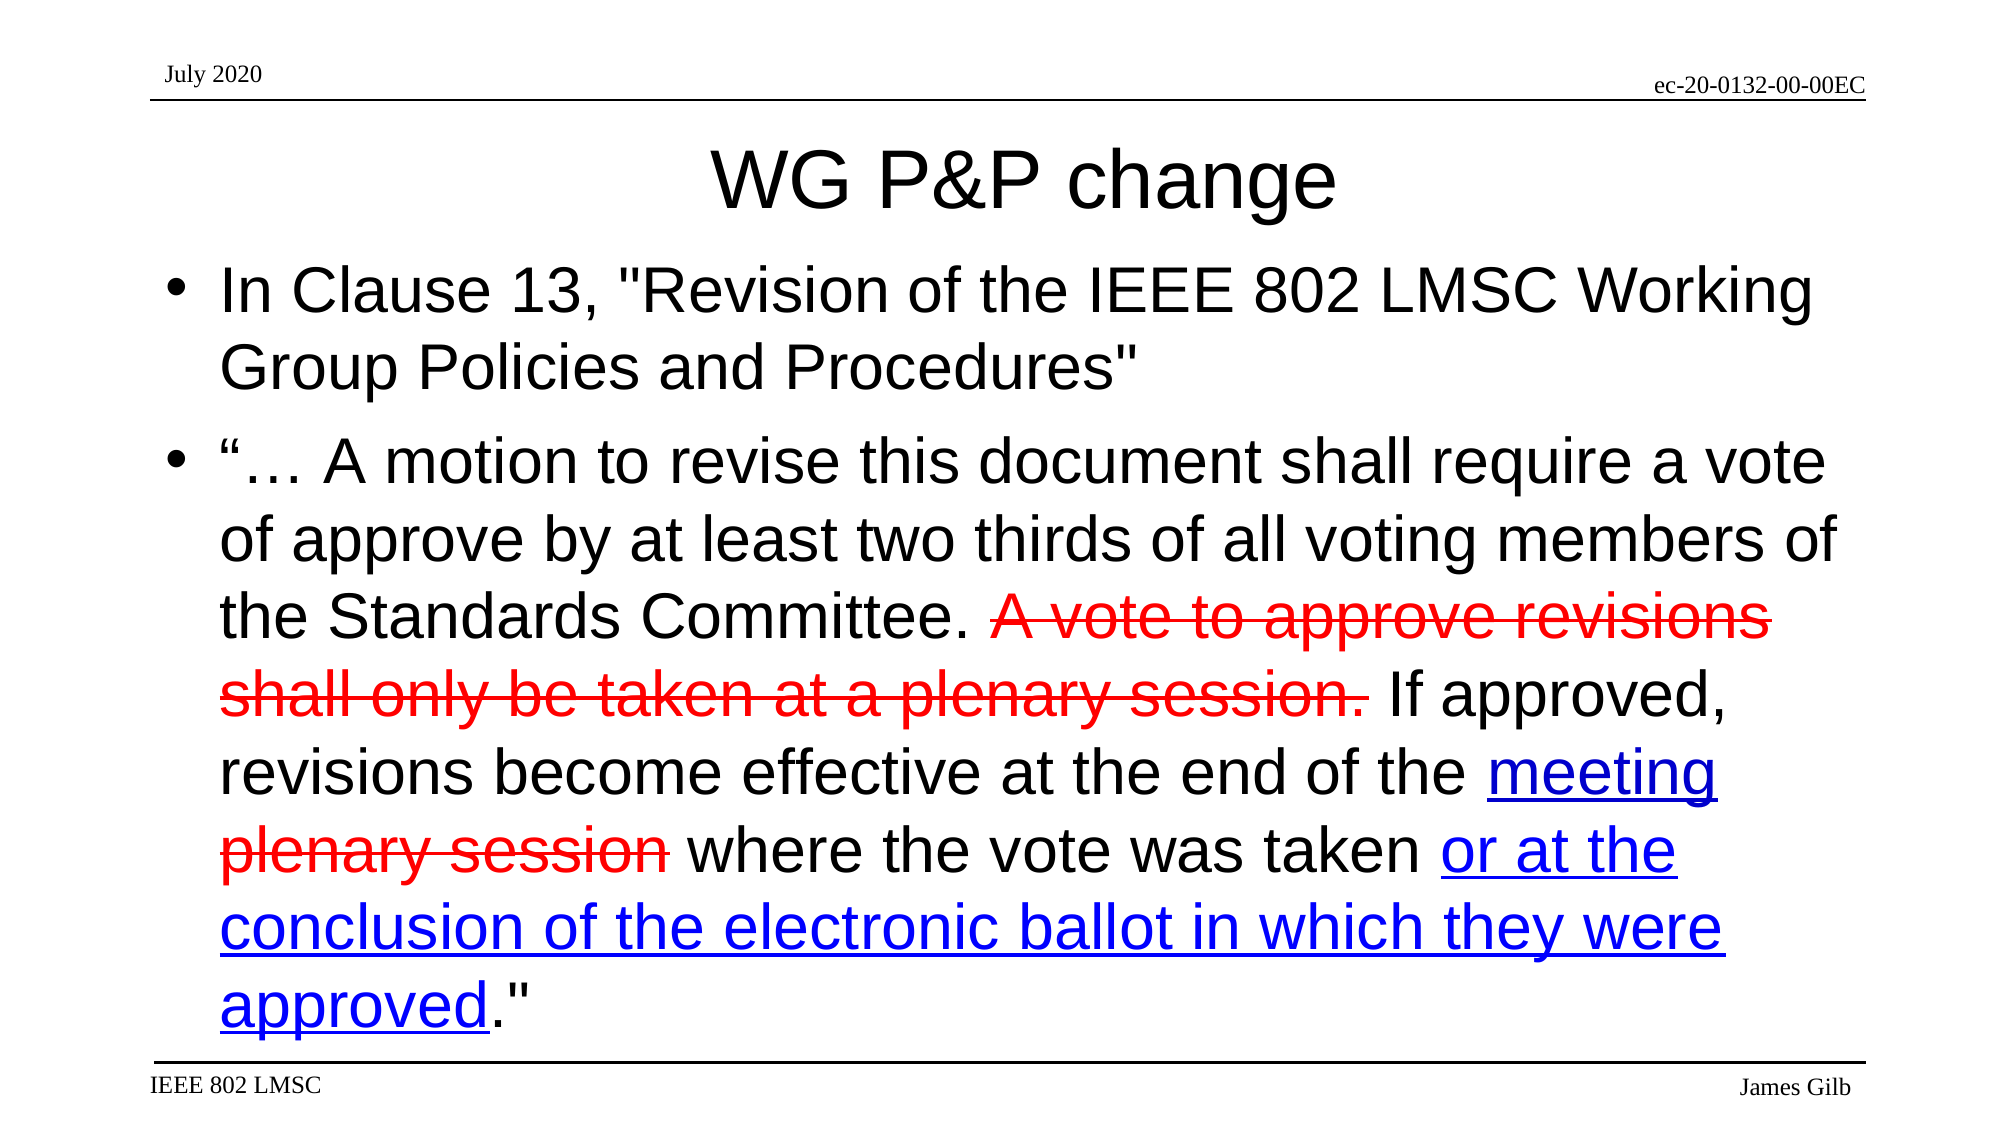

# WG P&P change
In Clause 13, "Revision of the IEEE 802 LMSC Working Group Policies and Procedures"
“… A motion to revise this document shall require a vote of approve by at least two thirds of all voting members of the Standards Committee. A vote to approve revisions shall only be taken at a plenary session. If approved, revisions become effective at the end of the meeting plenary session where the vote was taken or at the conclusion of the electronic ballot in which they were approved."